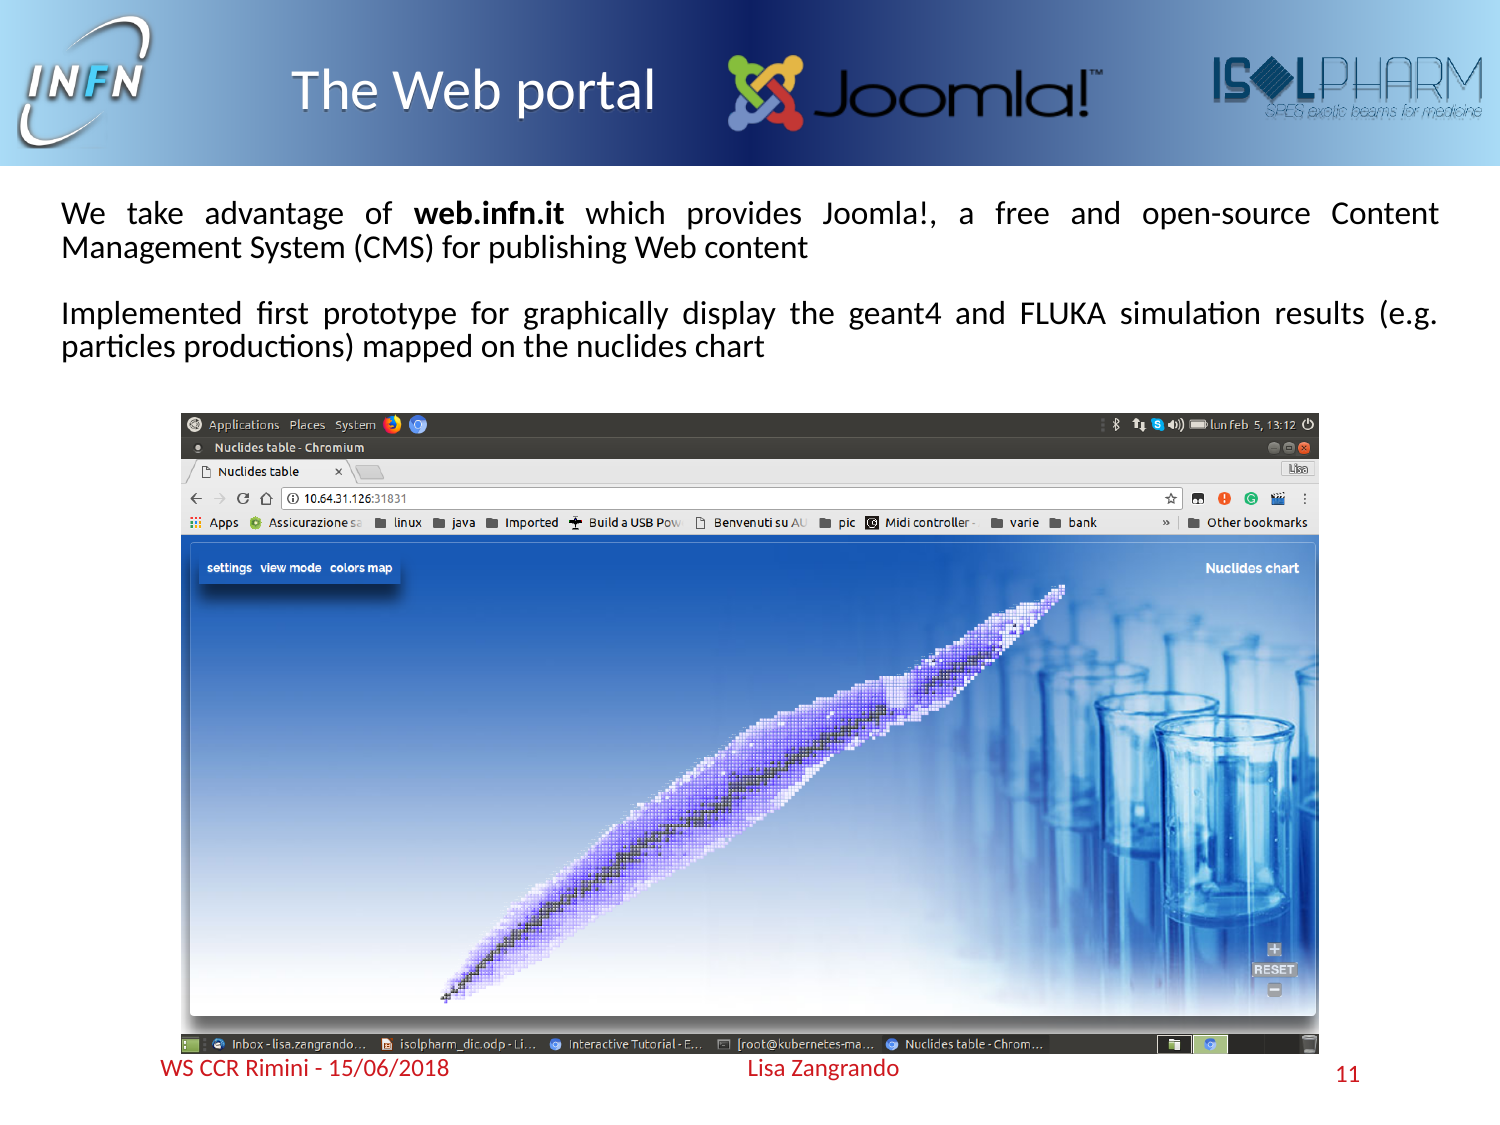

# The Web portal
We take advantage of web.infn.it which provides Joomla!, a free and open-source Content Management System (CMS) for publishing Web content
Implemented first prototype for graphically display the geant4 and FLUKA simulation results (e.g. particles productions) mapped on the nuclides chart
11